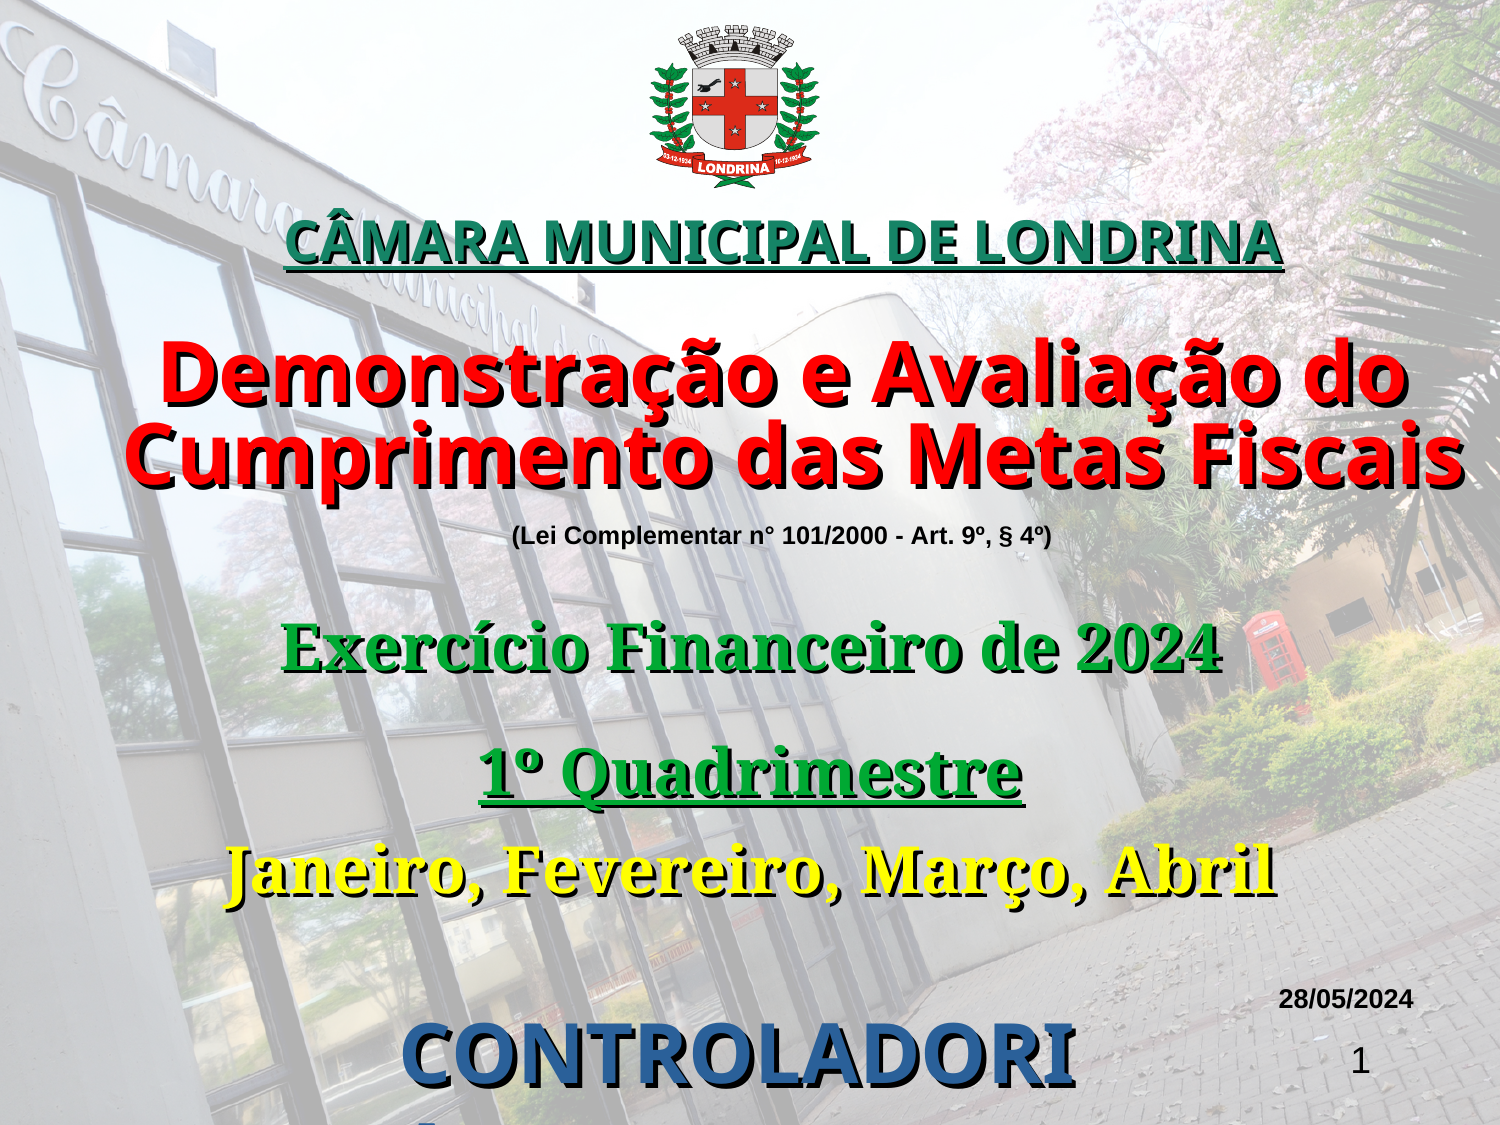

CÂMARA MUNICIPAL DE LONDRINA
Demonstração e Avaliação do
 Cumprimento das Metas Fiscais
(Lei Complementar n° 101/2000 - Art. 9º, § 4º)
Exercício Financeiro de 2024
1º Quadrimestre
Janeiro, Fevereiro, Março, Abril
28/05/2024
CONTROLADORIA